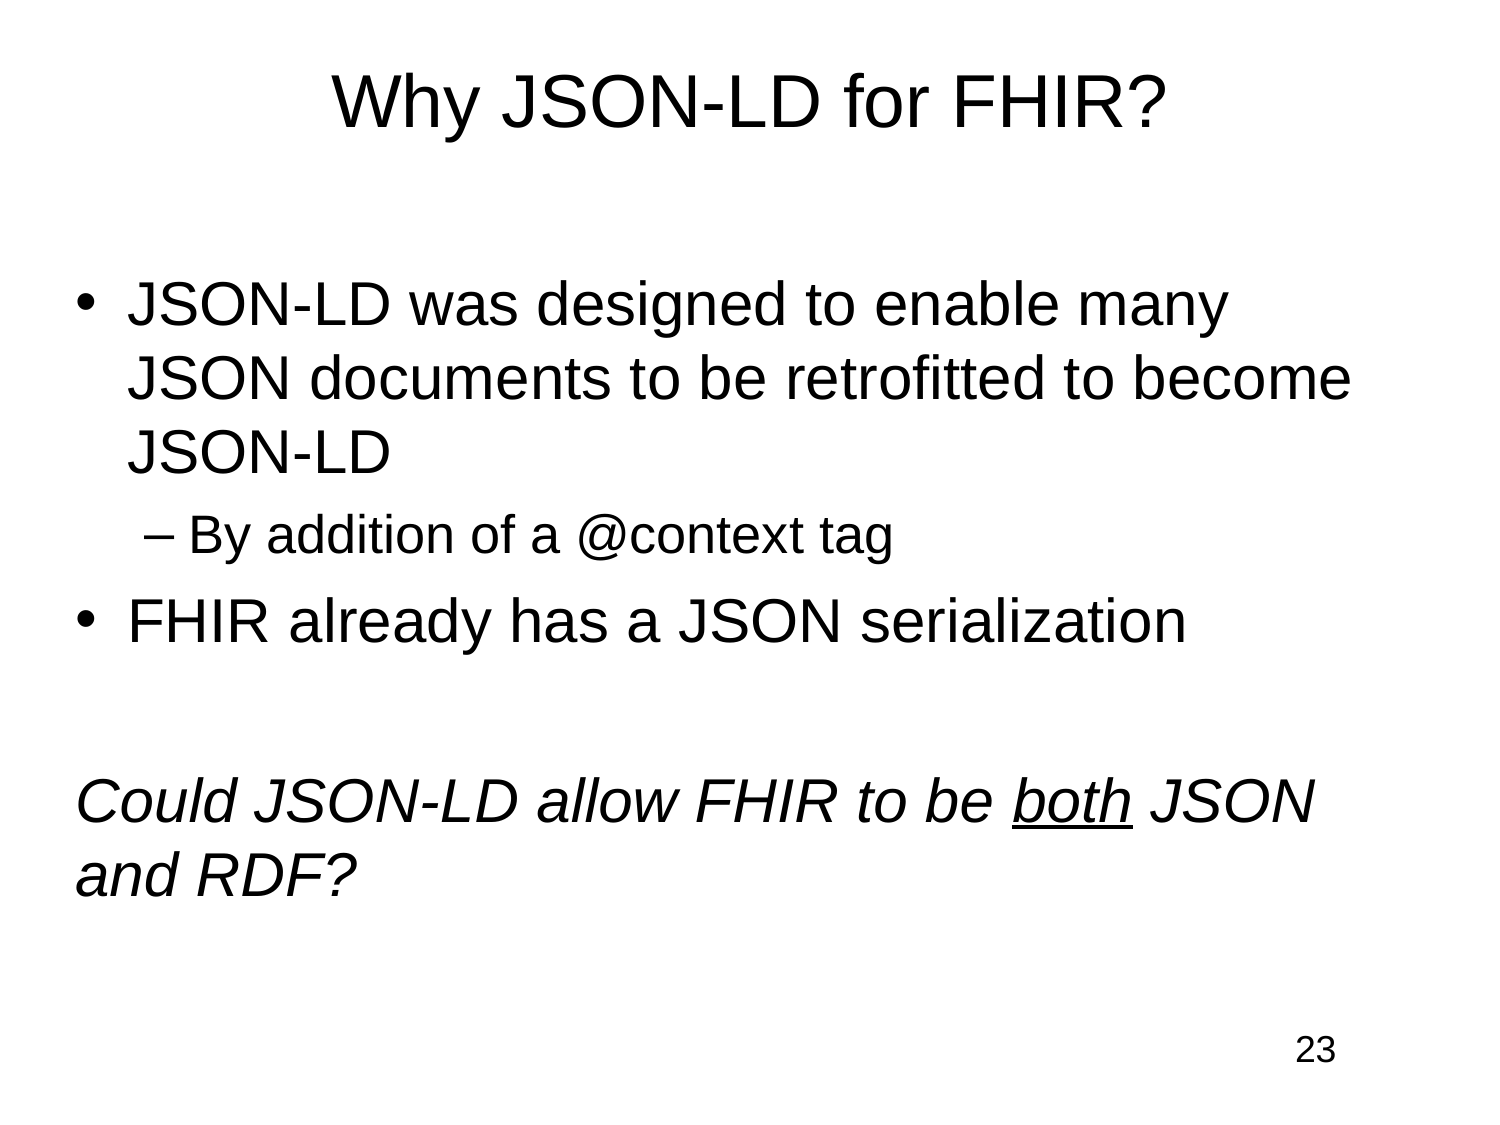

# Why JSON-LD for FHIR?
JSON-LD was designed to enable many JSON documents to be retrofitted to become JSON-LD
By addition of a @context tag
FHIR already has a JSON serialization
Could JSON-LD allow FHIR to be both JSON and RDF?
23